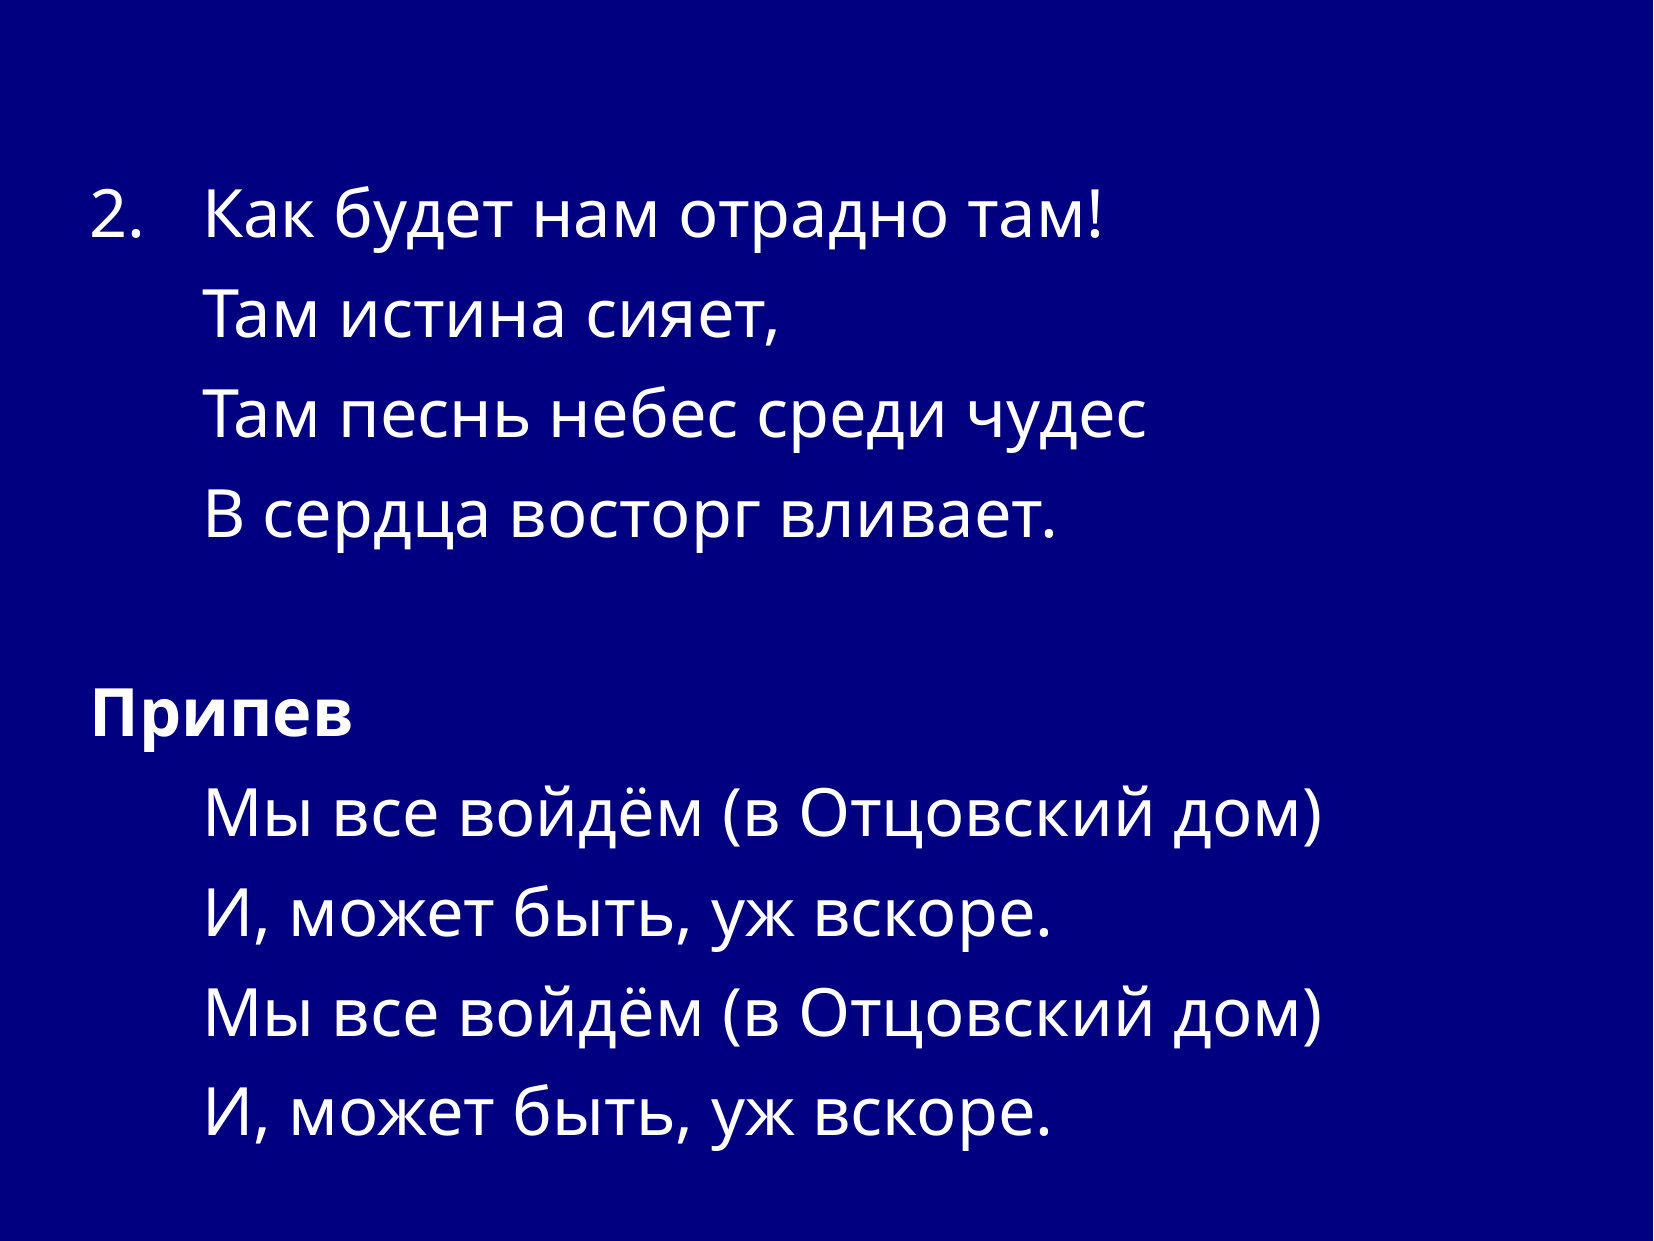

2.	Как будет нам отрадно там!
	Там истина сияет,
	Там песнь небес среди чудес
	В сердца восторг вливает.
Припев
	Мы все войдём (в Отцовский дом)
	И, может быть, уж вскоре.
	Мы все войдём (в Отцовский дом)
	И, может быть, уж вскоре.